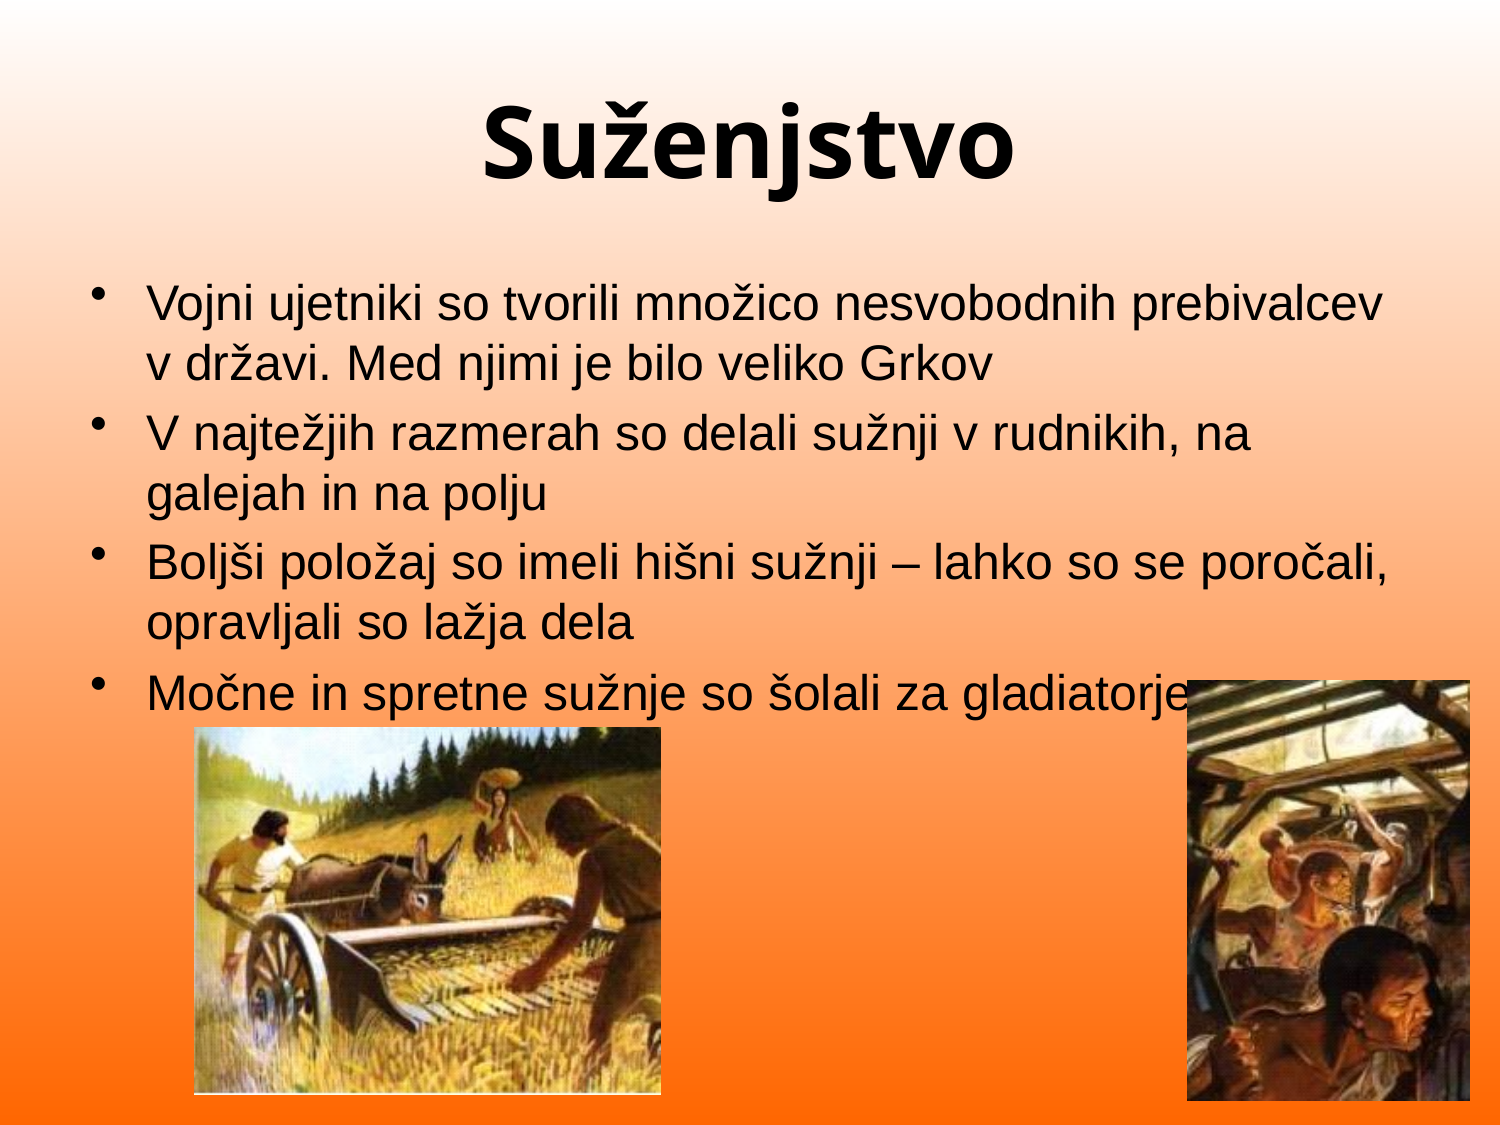

# Suženjstvo
Vojni ujetniki so tvorili množico nesvobodnih prebivalcev v državi. Med njimi je bilo veliko Grkov
V najtežjih razmerah so delali sužnji v rudnikih, na galejah in na polju
Boljši položaj so imeli hišni sužnji – lahko so se poročali, opravljali so lažja dela
Močne in spretne sužnje so šolali za gladiatorje